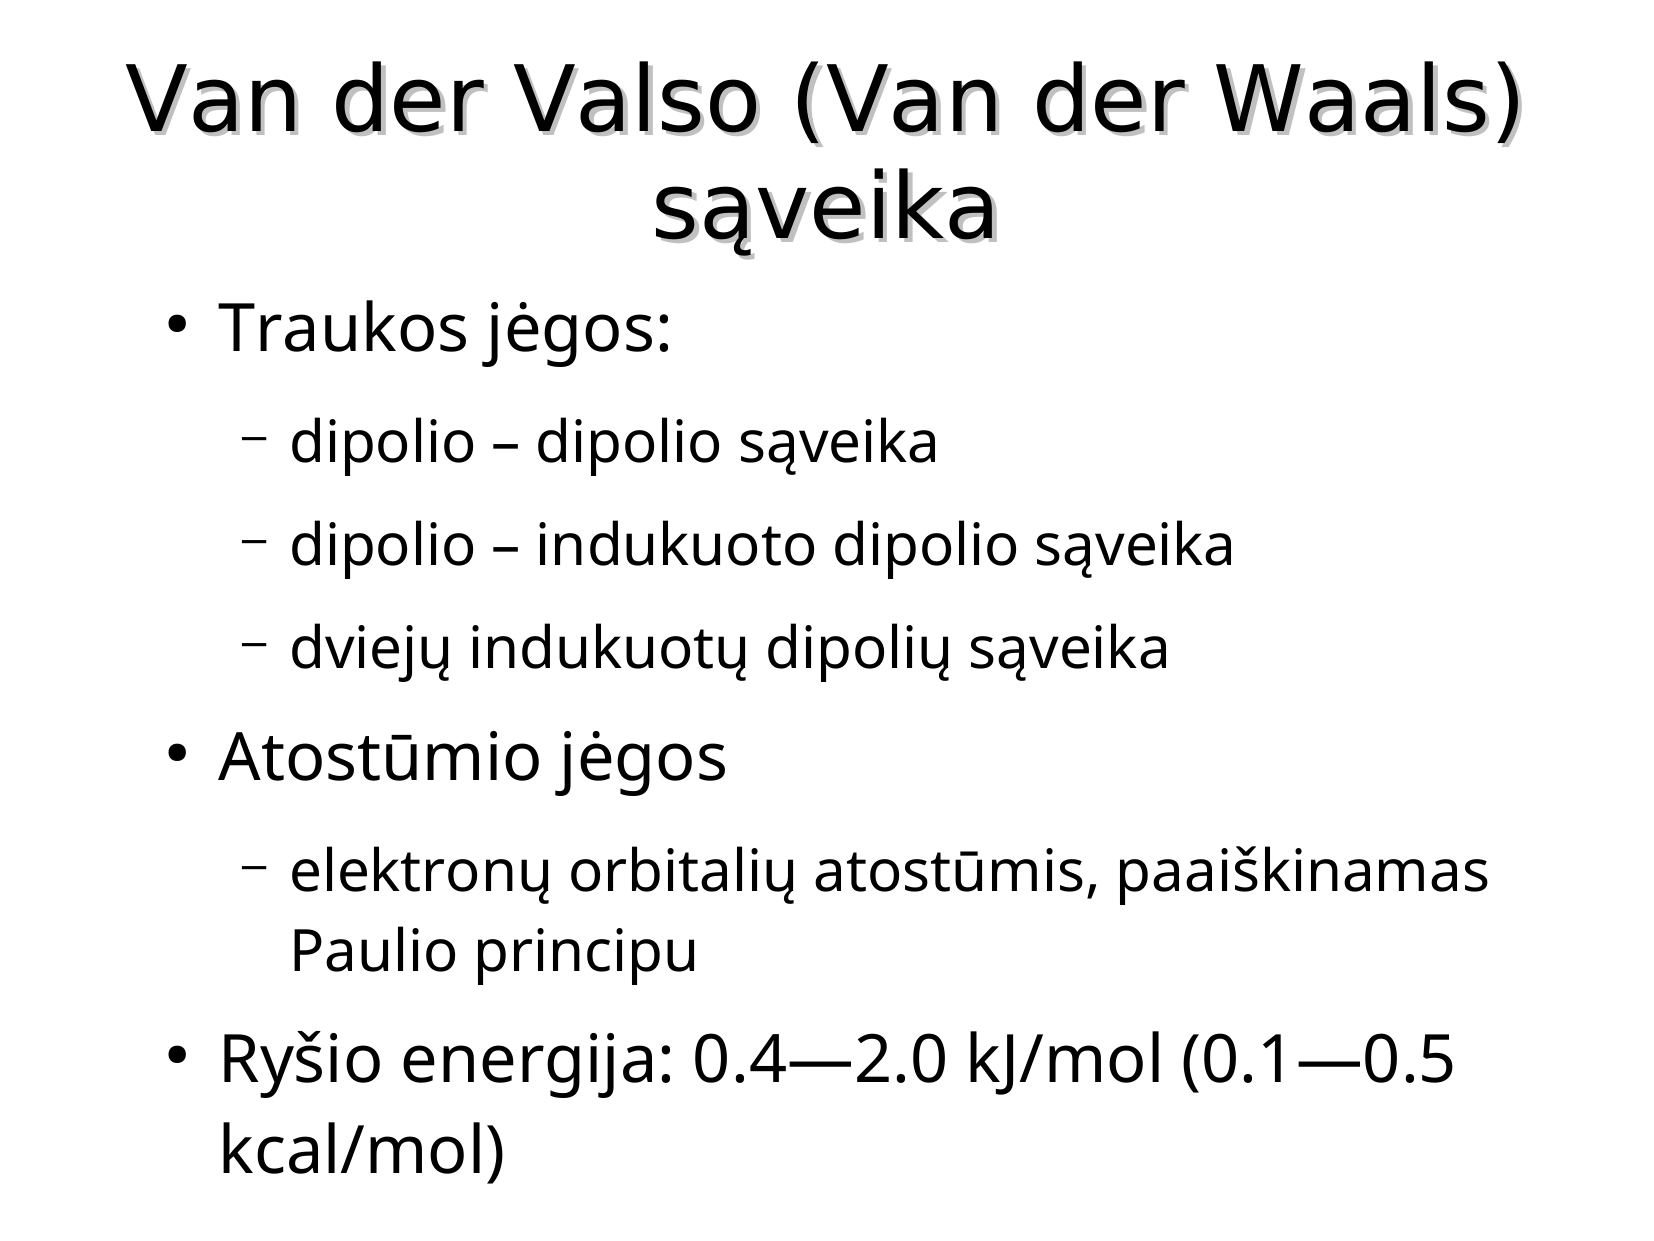

# Van der Valso (Van der Waals) sąveika
Traukos jėgos:
dipolio – dipolio sąveika
dipolio – indukuoto dipolio sąveika
dviejų indukuotų dipolių sąveika
Atostūmio jėgos
elektronų orbitalių atostūmis, paaiškinamas Paulio principu
Ryšio energija: 0.4—2.0 kJ/mol (0.1—0.5 kcal/mol)